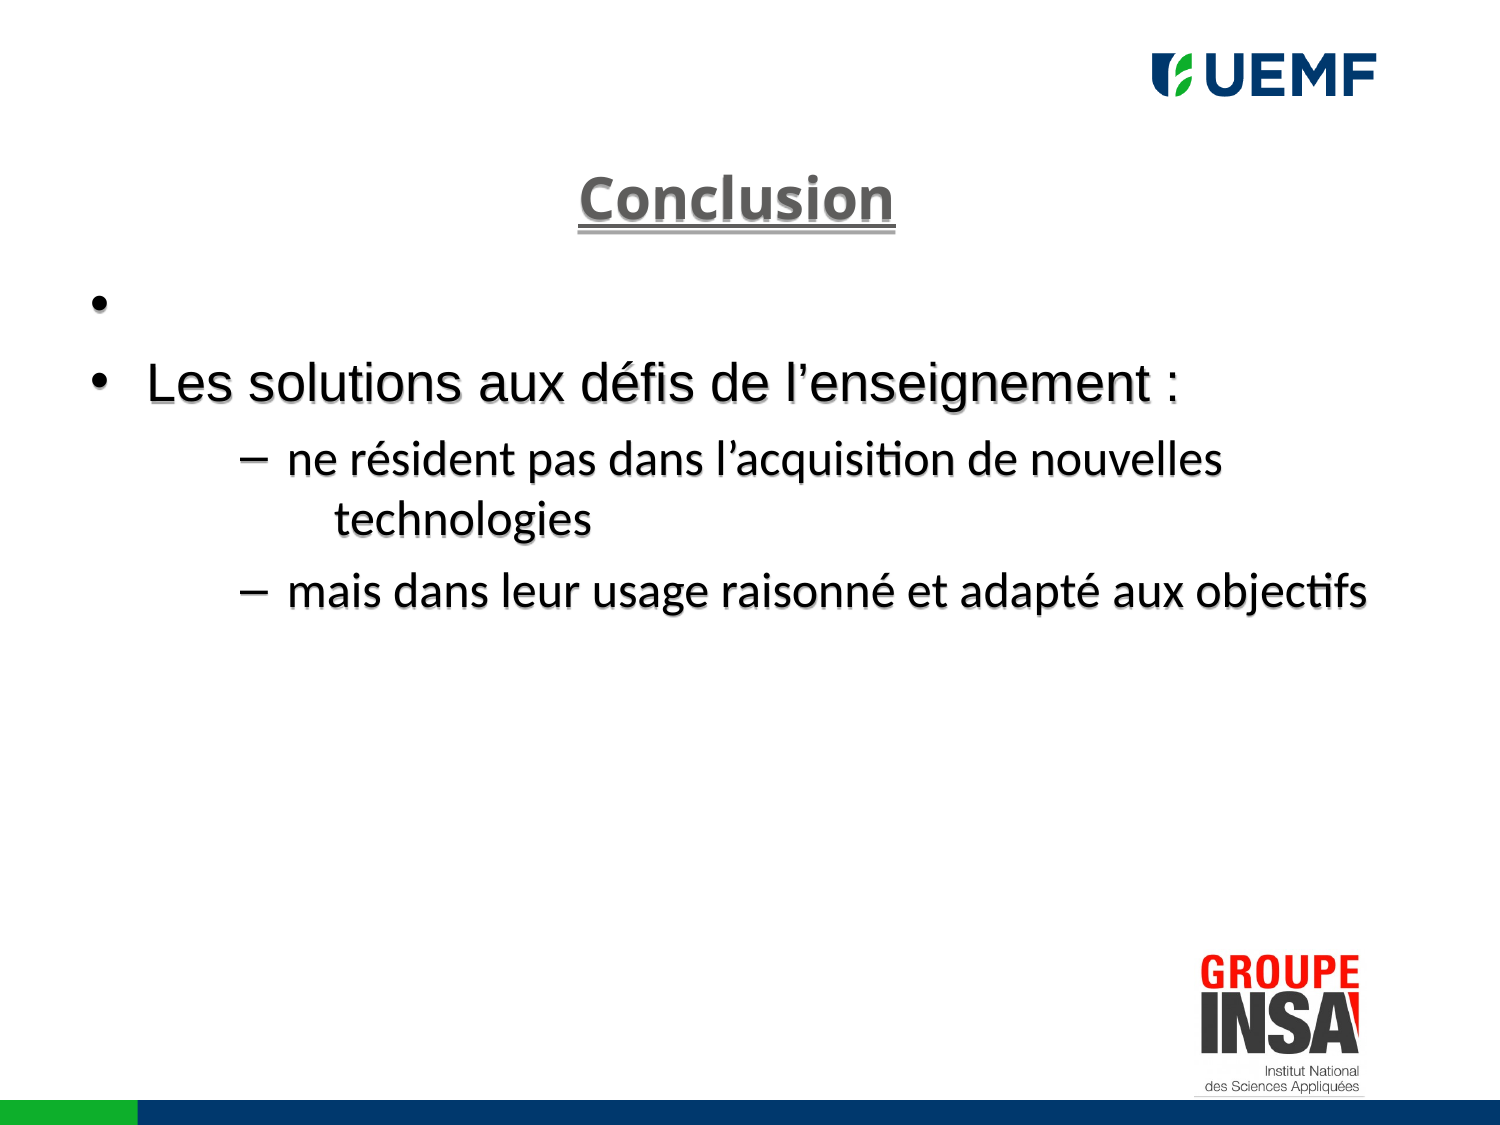

# Conclusion
Les solutions aux défis de l’enseignement :
ne résident pas dans l’acquisition de nouvelles technologies
mais dans leur usage raisonné et adapté aux objectifs